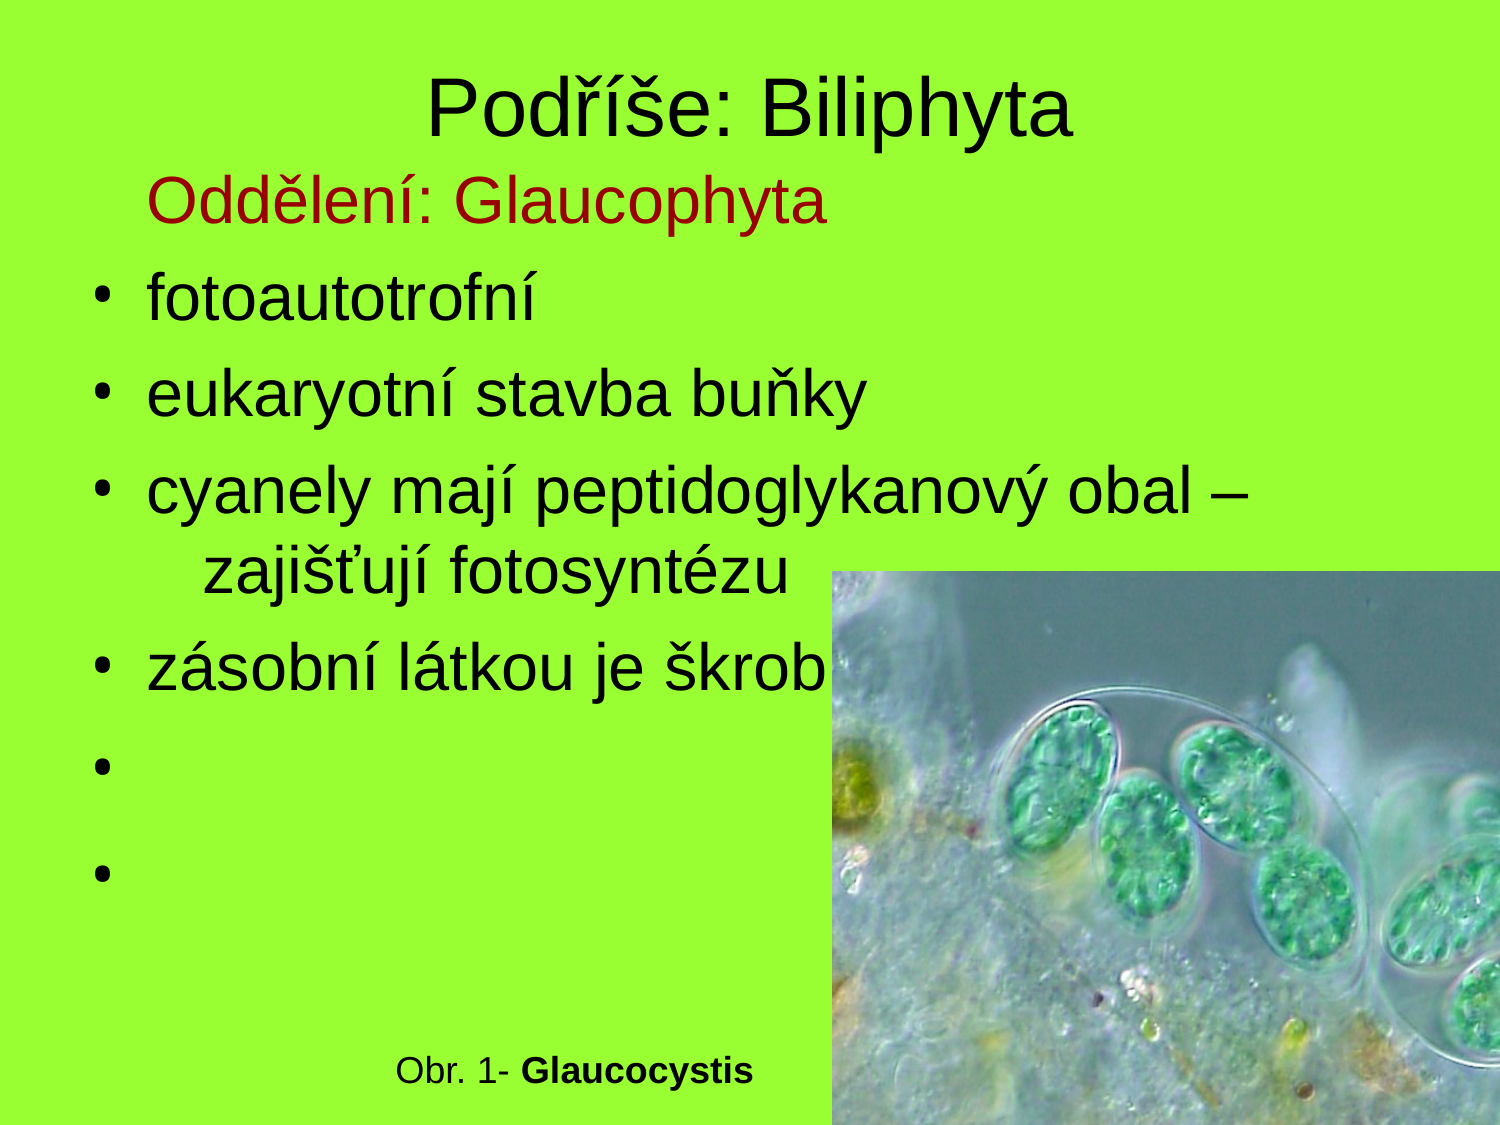

# Podříše: Biliphyta
Oddělení: Glaucophyta
fotoautotrofní
eukaryotní stavba buňky
cyanely mají peptidoglykanový obal – zajišťují fotosyntézu
zásobní látkou je škrob
Obr. 1- Glaucocystis